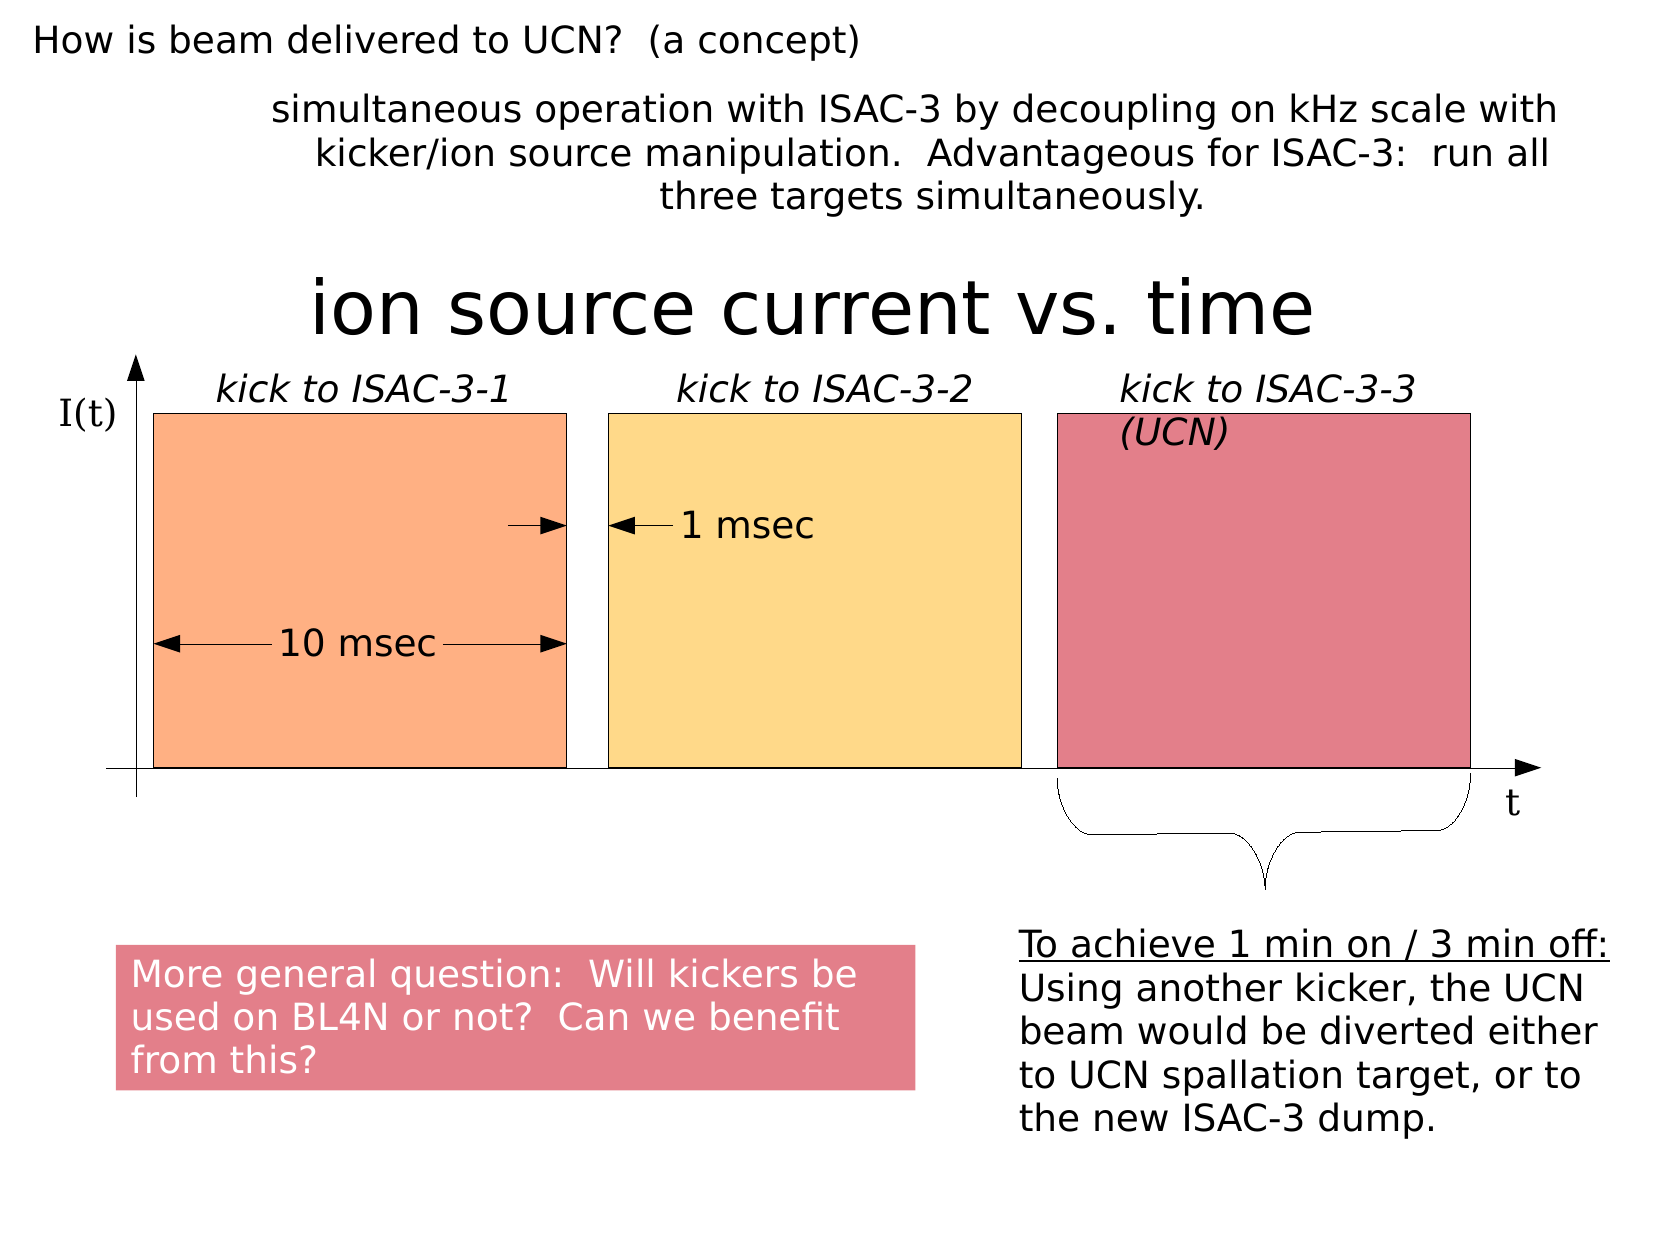

How is beam delivered to UCN? (a concept)
# simultaneous operation with ISAC-3 by decoupling on kHz scale with kicker/ion source manipulation. Advantageous for ISAC-3: run all three targets simultaneously.
ion source current vs. time
kick to ISAC-3-1
kick to ISAC-3-2
kick to ISAC-3-3
(UCN)
I(t)
1 msec
10 msec
t
To achieve 1 min on / 3 min off:
Using another kicker, the UCN
beam would be diverted either
to UCN spallation target, or to
the new ISAC-3 dump.
More general question: Will kickers be used on BL4N or not? Can we benefit from this?